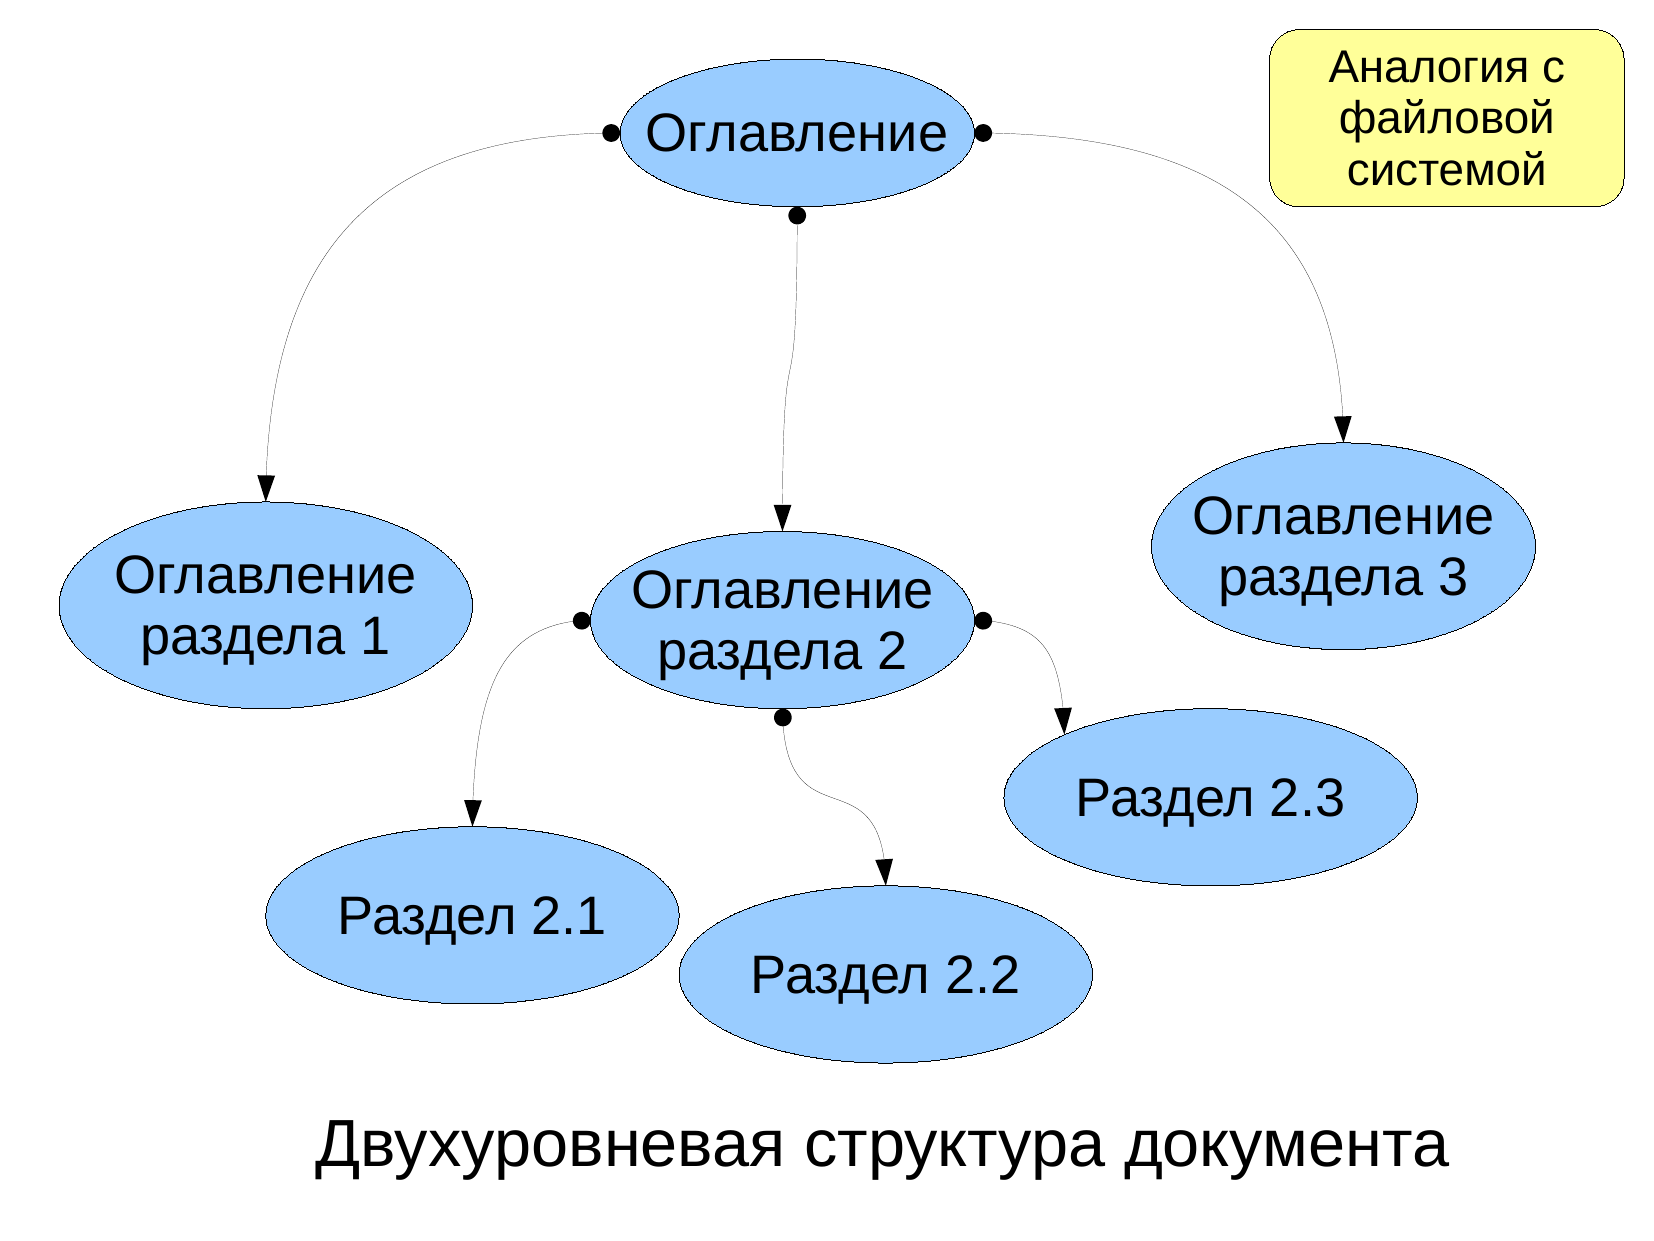

Аналогия с
файловой
системой
Оглавление
Оглавление
раздела 3
Оглавление
раздела 1
Оглавление
раздела 2
Раздел 2.3
Раздел 2.1
Раздел 2.2
Двухуровневая структура документа